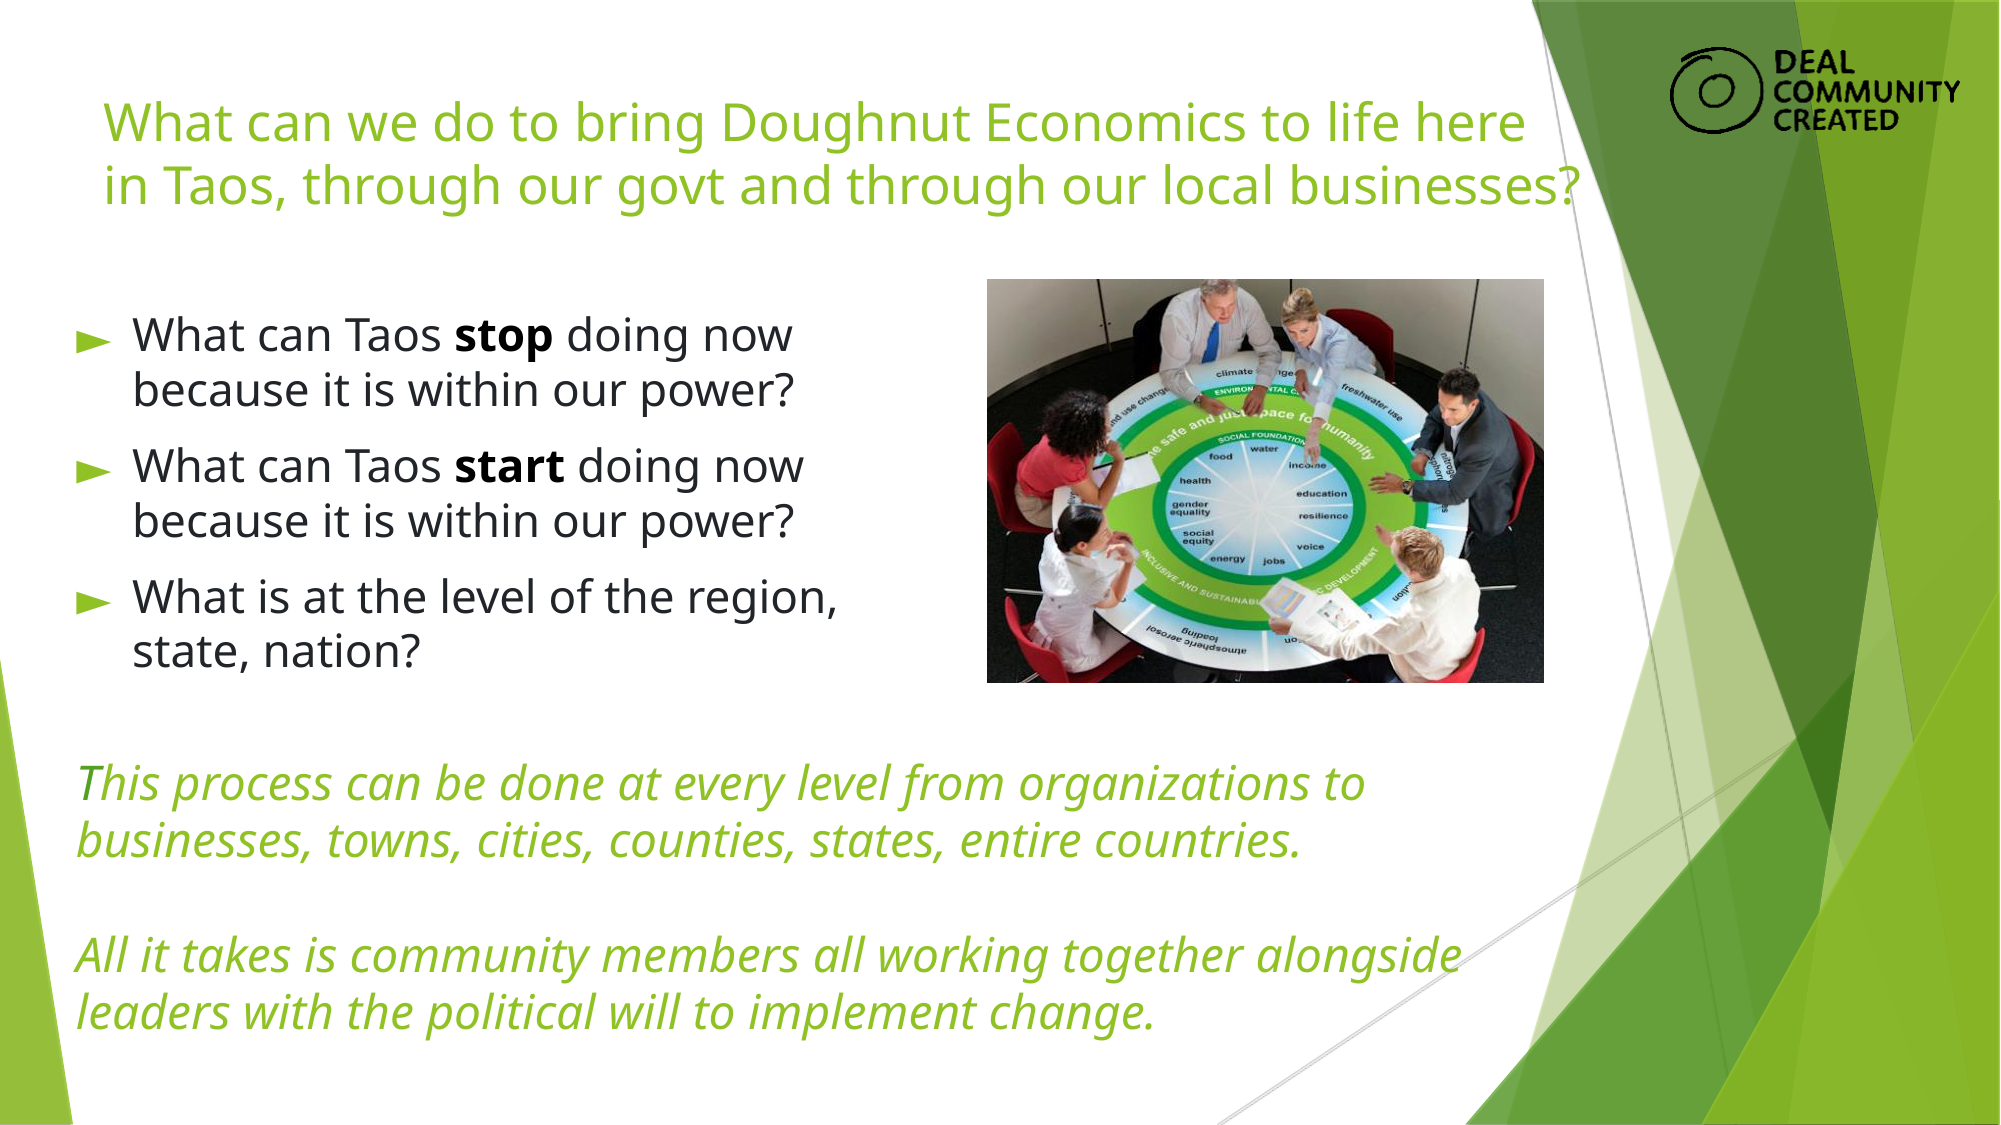

What can we do to bring Doughnut Economics to life here
in Taos, through our govt and through our local businesses?
What can Taos stop doing now because it is within our power?
What can Taos start doing now because it is within our power?
What is at the level of the region, state, nation?
This process can be done at every level from organizations to businesses, towns, cities, counties, states, entire countries.
All it takes is community members all working together alongside leaders with the political will to implement change.